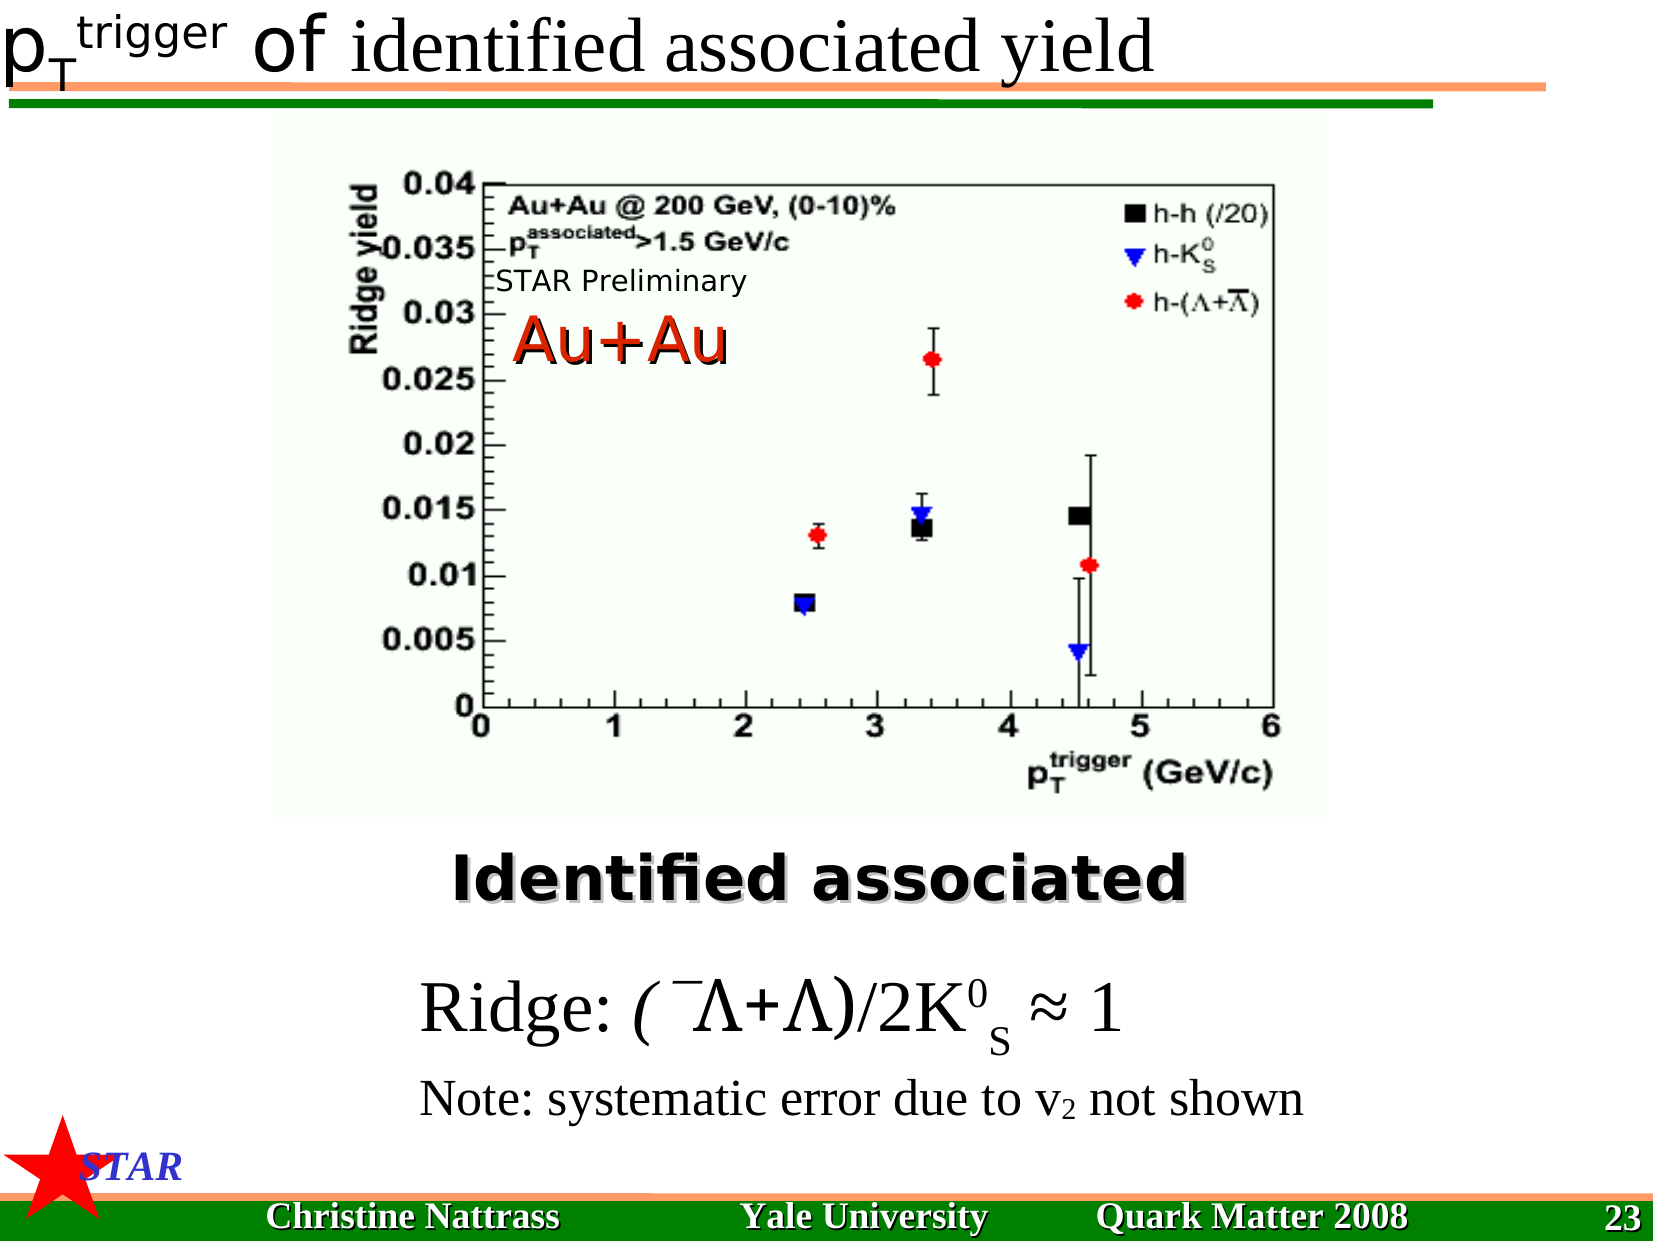

pTtrigger of identified associated yield
STAR Preliminary
Au+Au
Identified associated
Ridge: (Λ+Λ)/2K0S ≈ 1
Note: systematic error due to v2 not shown